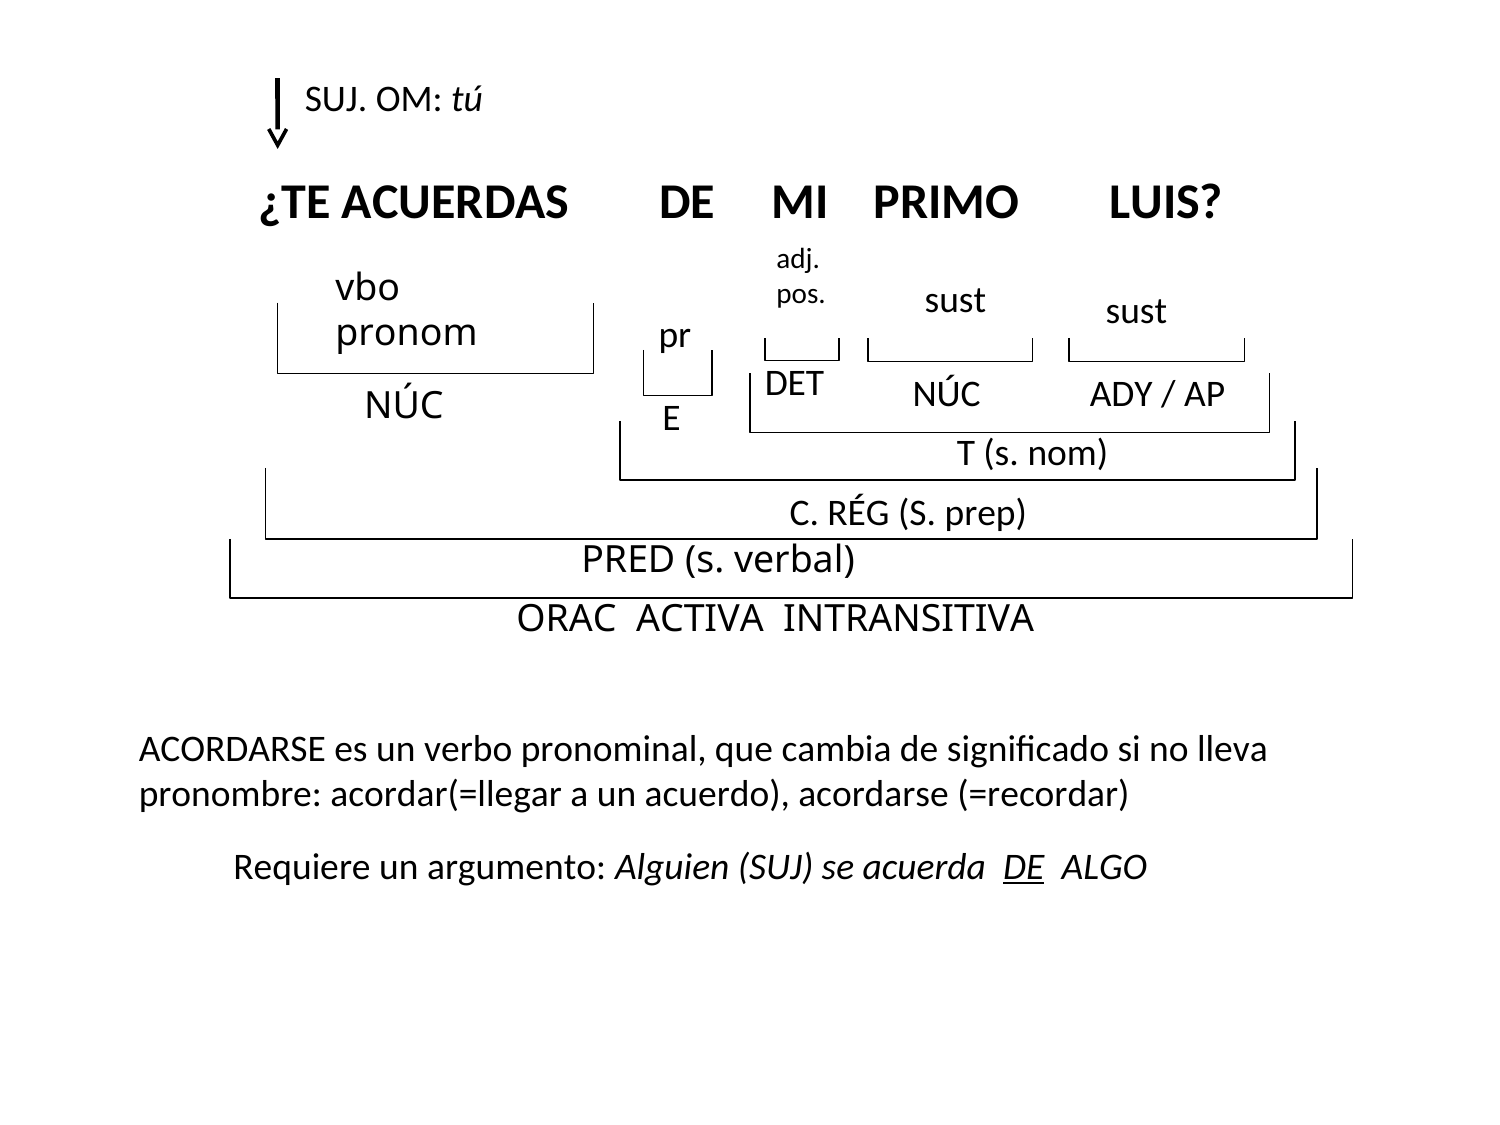

SUJ. OM: tú
¿TE ACUERDAS DE MI PRIMO LUIS?
adj.
pos.
DET
vbo pronom
NÚC
sust
NÚC
sust
ADY / AP
pr
E
T (s. nom)
C. RÉG (S. prep)
PRED (s. verbal)
ORAC ACTIVA INTRANSITIVA
ACORDARSE es un verbo pronominal, que cambia de significado si no lleva pronombre: acordar(=llegar a un acuerdo), acordarse (=recordar)
Requiere un argumento: Alguien (SUJ) se acuerda DE ALGO